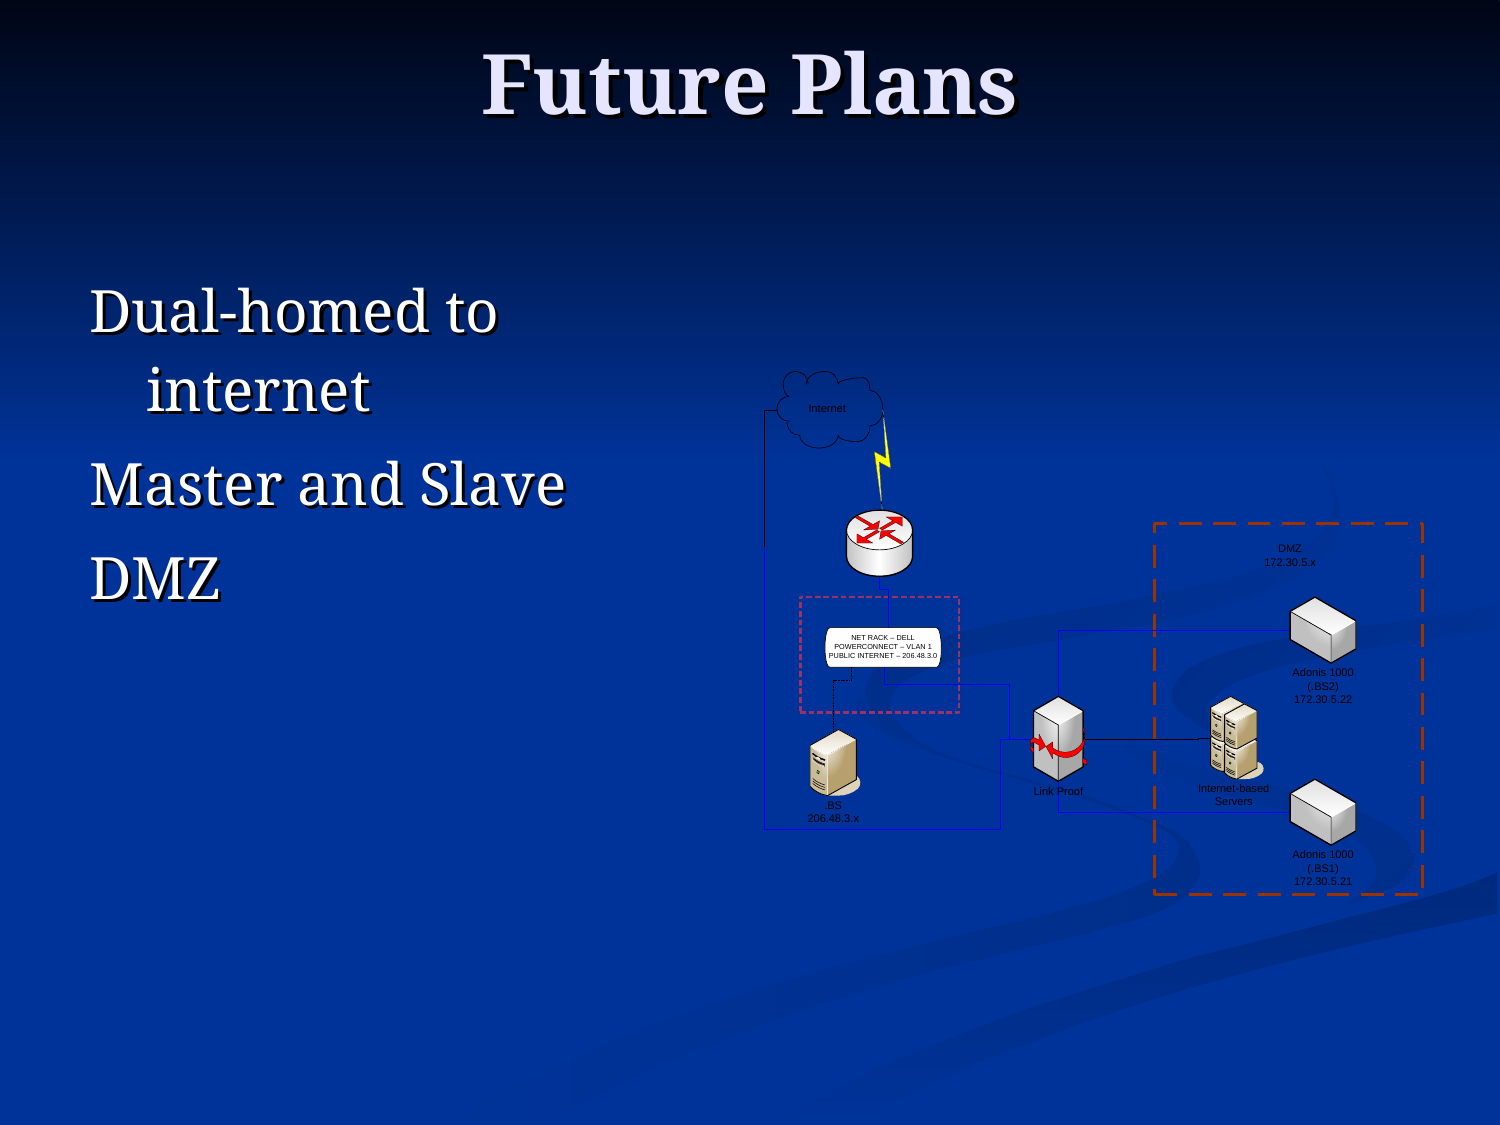

# Future Plans
Dual-homed to internet
Master and Slave
DMZ